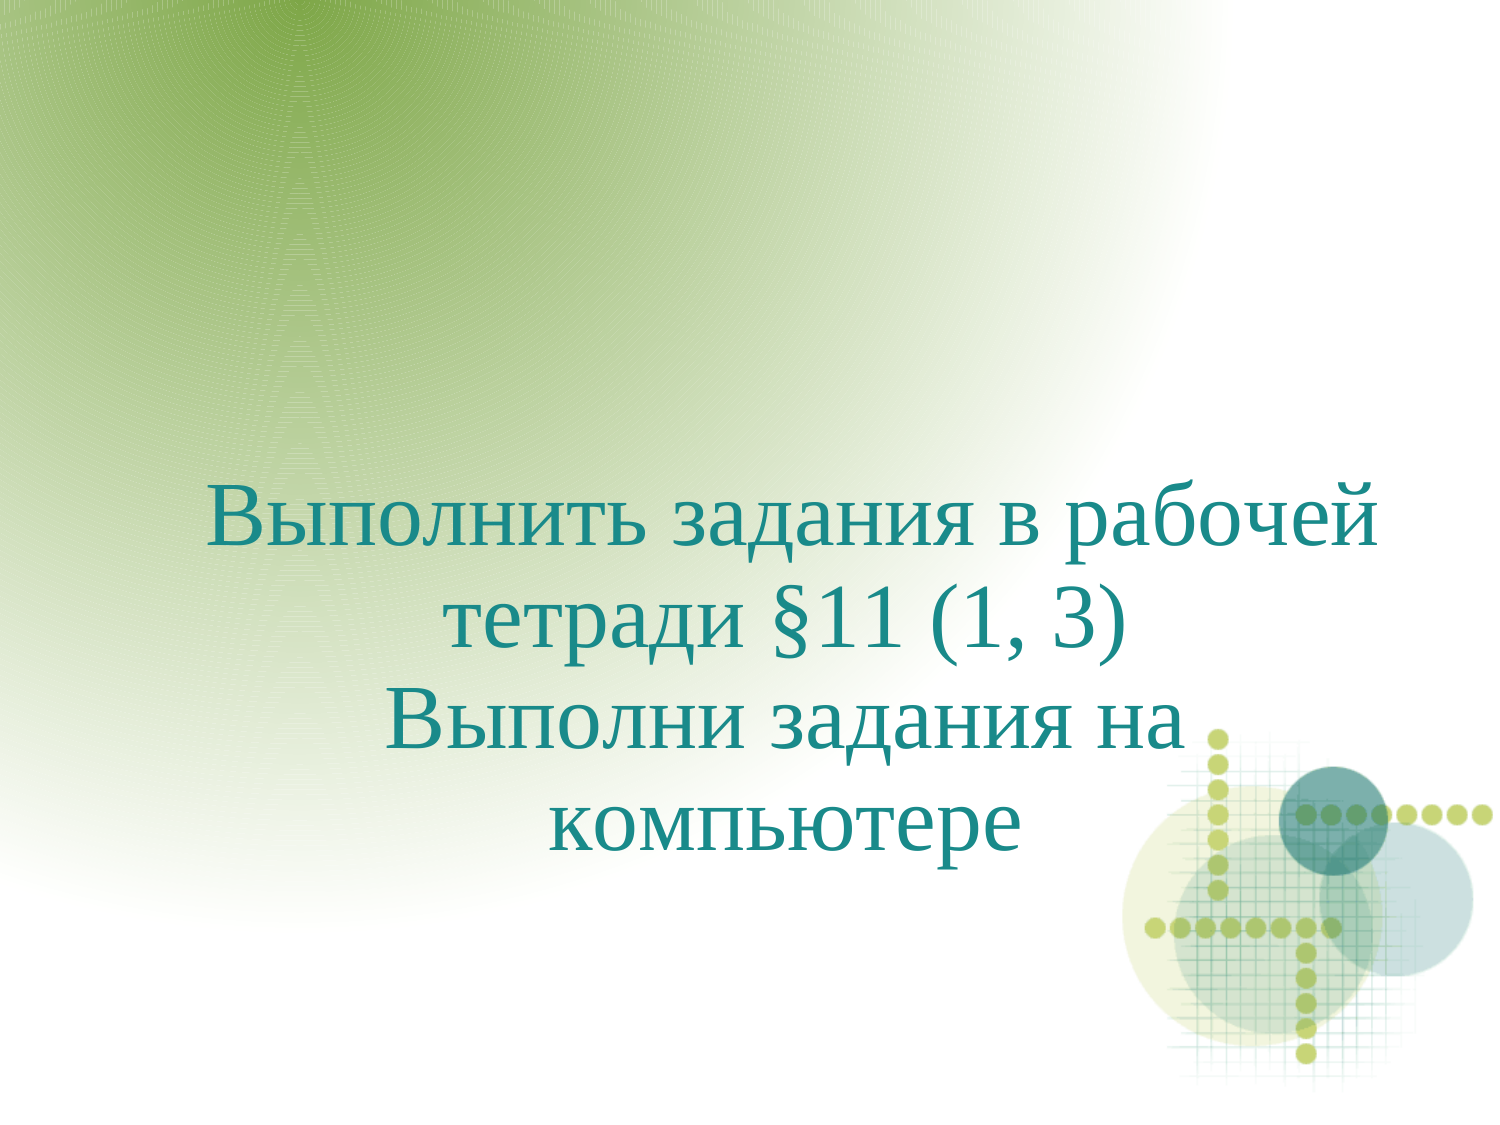

#
 Выполнить задания в рабочей тетради §11 (1, 3)
Выполни задания на компьютере